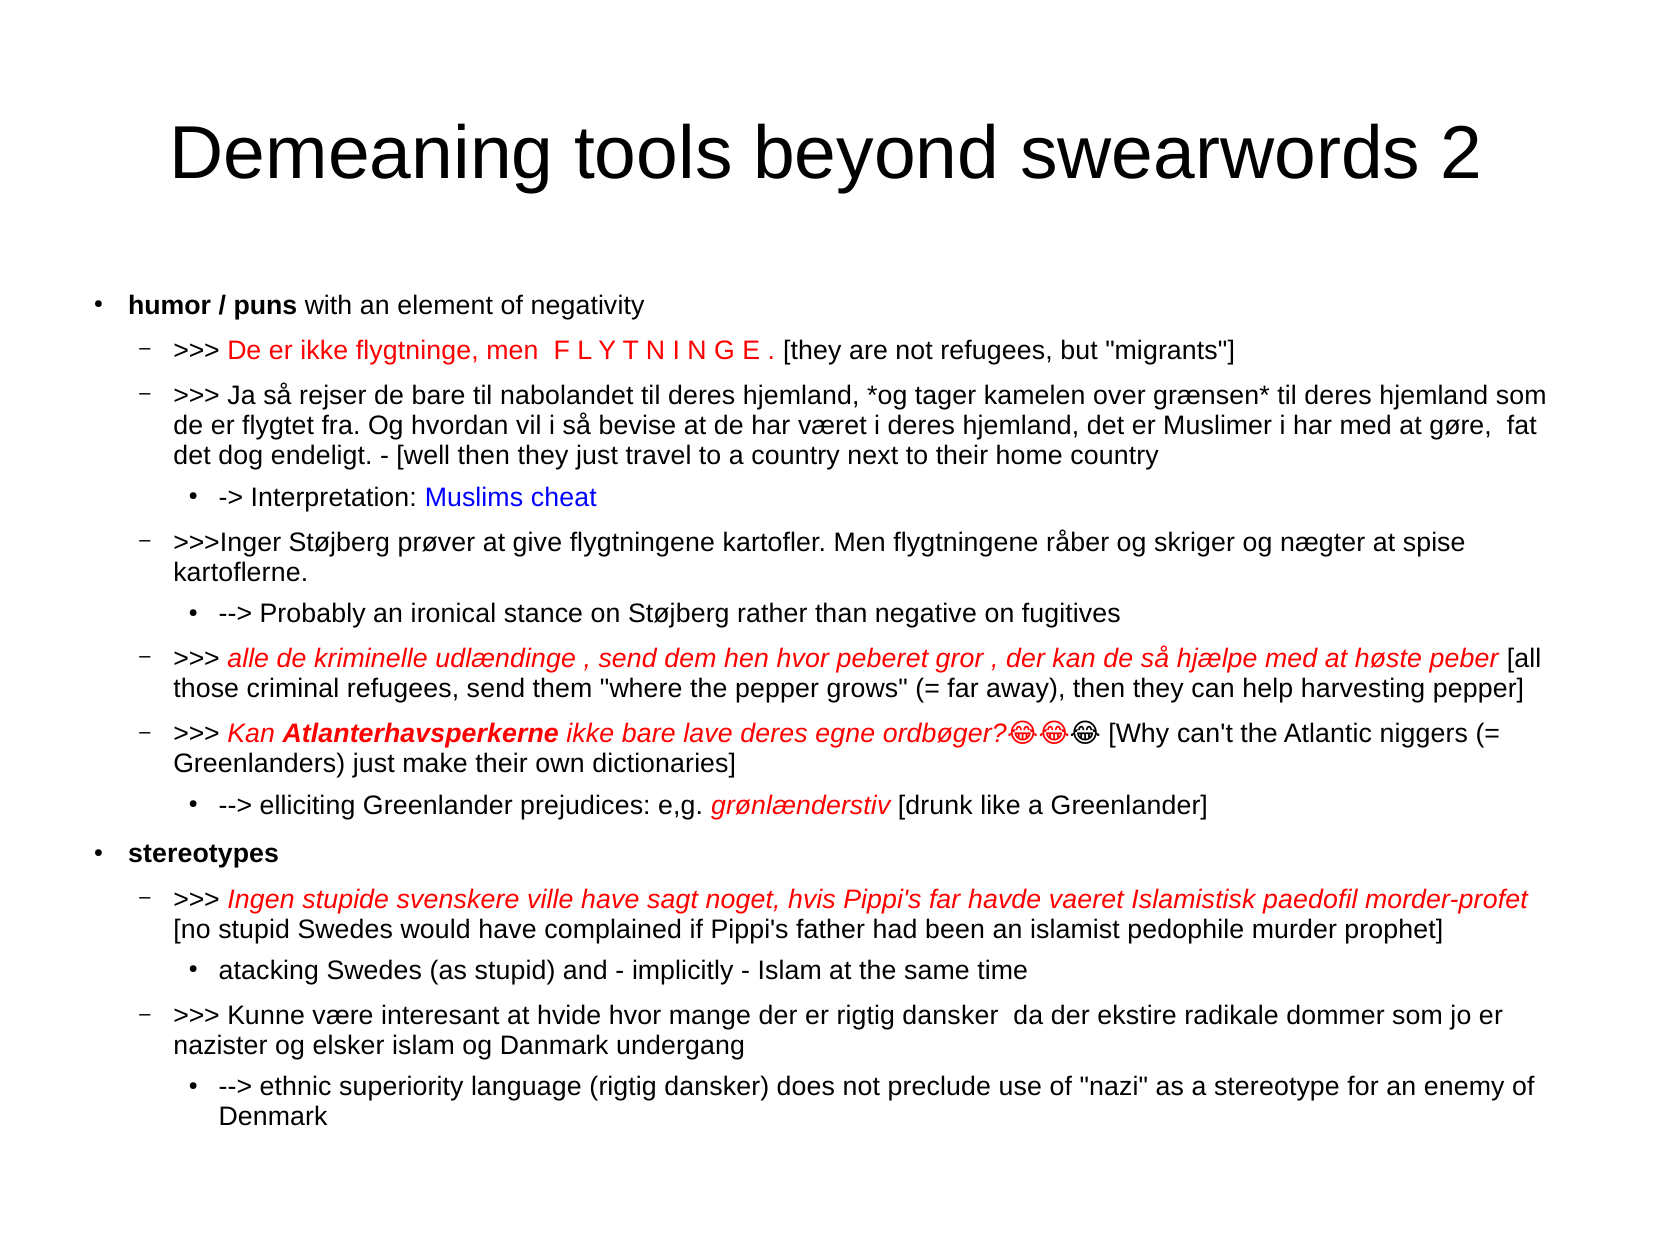

# Demeaning tools beyond swearwords 2
humor / puns with an element of negativity
>>> De er ikke flygtninge, men F L Y T N I N G E . [they are not refugees, but "migrants"]
>>> Ja så rejser de bare til nabolandet til deres hjemland, *og tager kamelen over grænsen* til deres hjemland som de er flygtet fra. Og hvordan vil i så bevise at de har været i deres hjemland, det er Muslimer i har med at gøre, fat det dog endeligt. - [well then they just travel to a country next to their home country
-> Interpretation: Muslims cheat
>>>Inger Støjberg prøver at give flygtningene kartofler. Men flygtningene råber og skriger og nægter at spise kartoflerne.
--> Probably an ironical stance on Støjberg rather than negative on fugitives
>>> alle de kriminelle udlændinge , send dem hen hvor peberet gror , der kan de så hjælpe med at høste peber [all those criminal refugees, send them "where the pepper grows" (= far away), then they can help harvesting pepper]
>>> Kan Atlanterhavsperkerne ikke bare lave deres egne ordbøger?😂😂😂 [Why can't the Atlantic niggers (= Greenlanders) just make their own dictionaries]
--> elliciting Greenlander prejudices: e,g. grønlænderstiv [drunk like a Greenlander]
stereotypes
>>> Ingen stupide svenskere ville have sagt noget, hvis Pippi's far havde vaeret Islamistisk paedofil morder-profet [no stupid Swedes would have complained if Pippi's father had been an islamist pedophile murder prophet]
atacking Swedes (as stupid) and - implicitly - Islam at the same time
>>> Kunne være interesant at hvide hvor mange der er rigtig dansker da der ekstire radikale dommer som jo er nazister og elsker islam og Danmark undergang
--> ethnic superiority language (rigtig dansker) does not preclude use of "nazi" as a stereotype for an enemy of Denmark